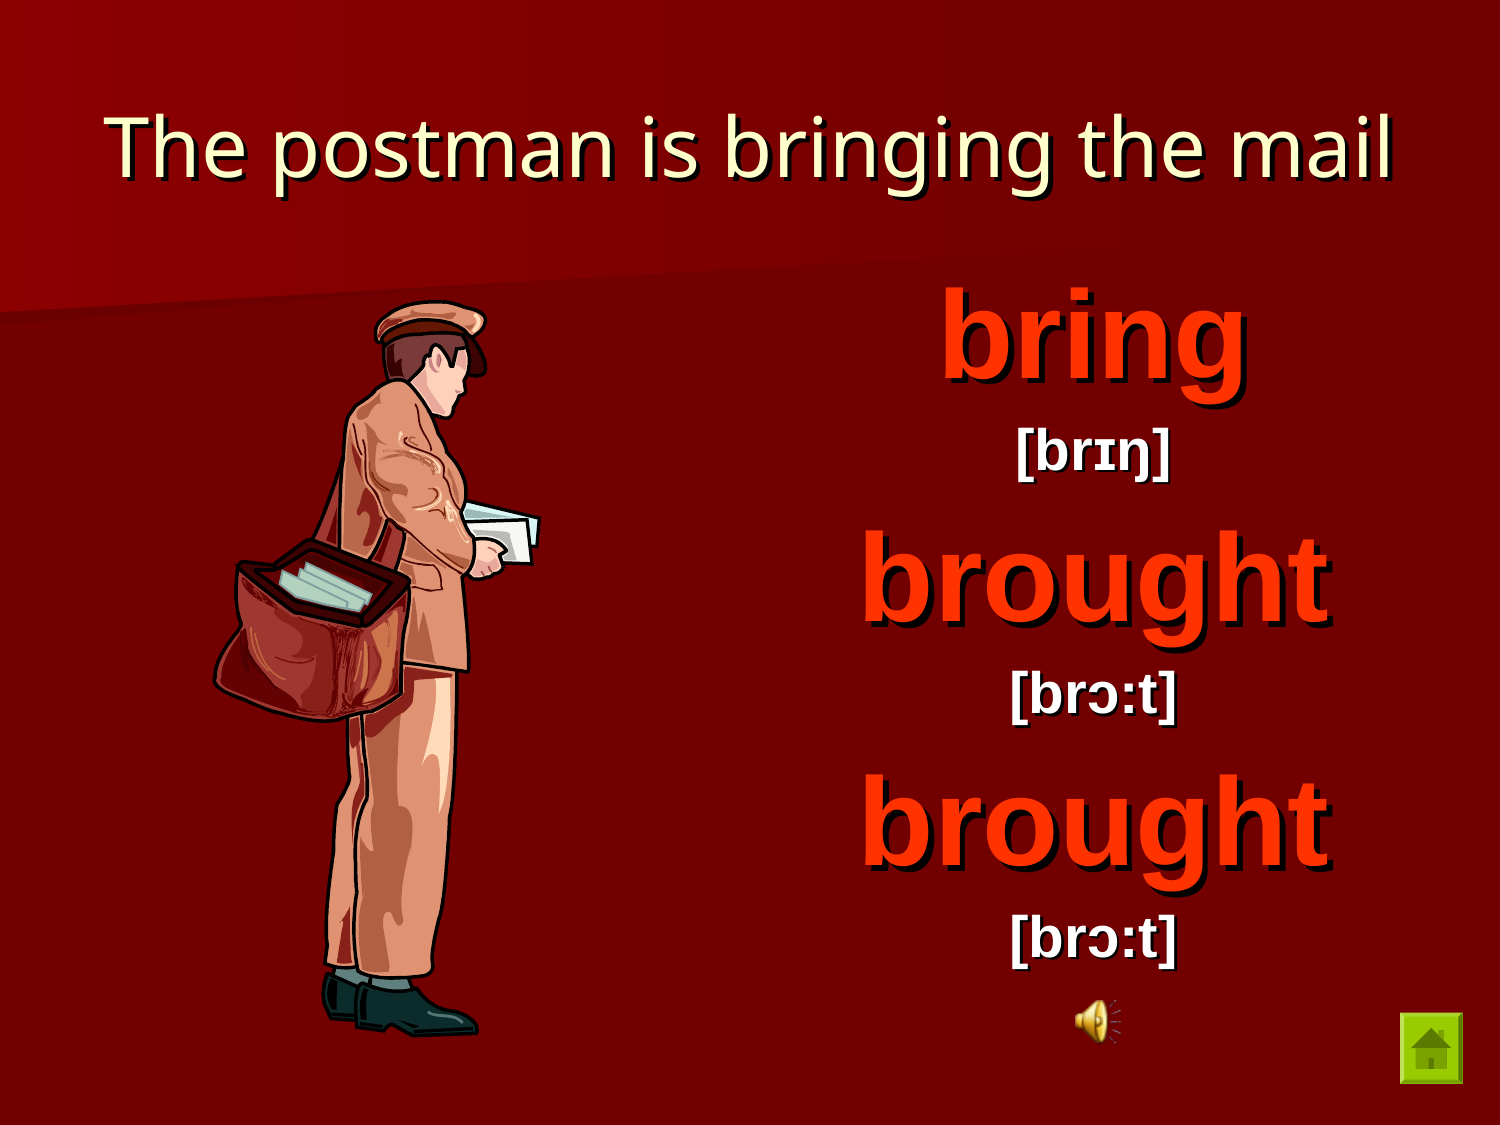

# The postman is bringing the mail
bring
[brɪŋ]
brought
[brɔ:t]
brought
[brɔ:t]